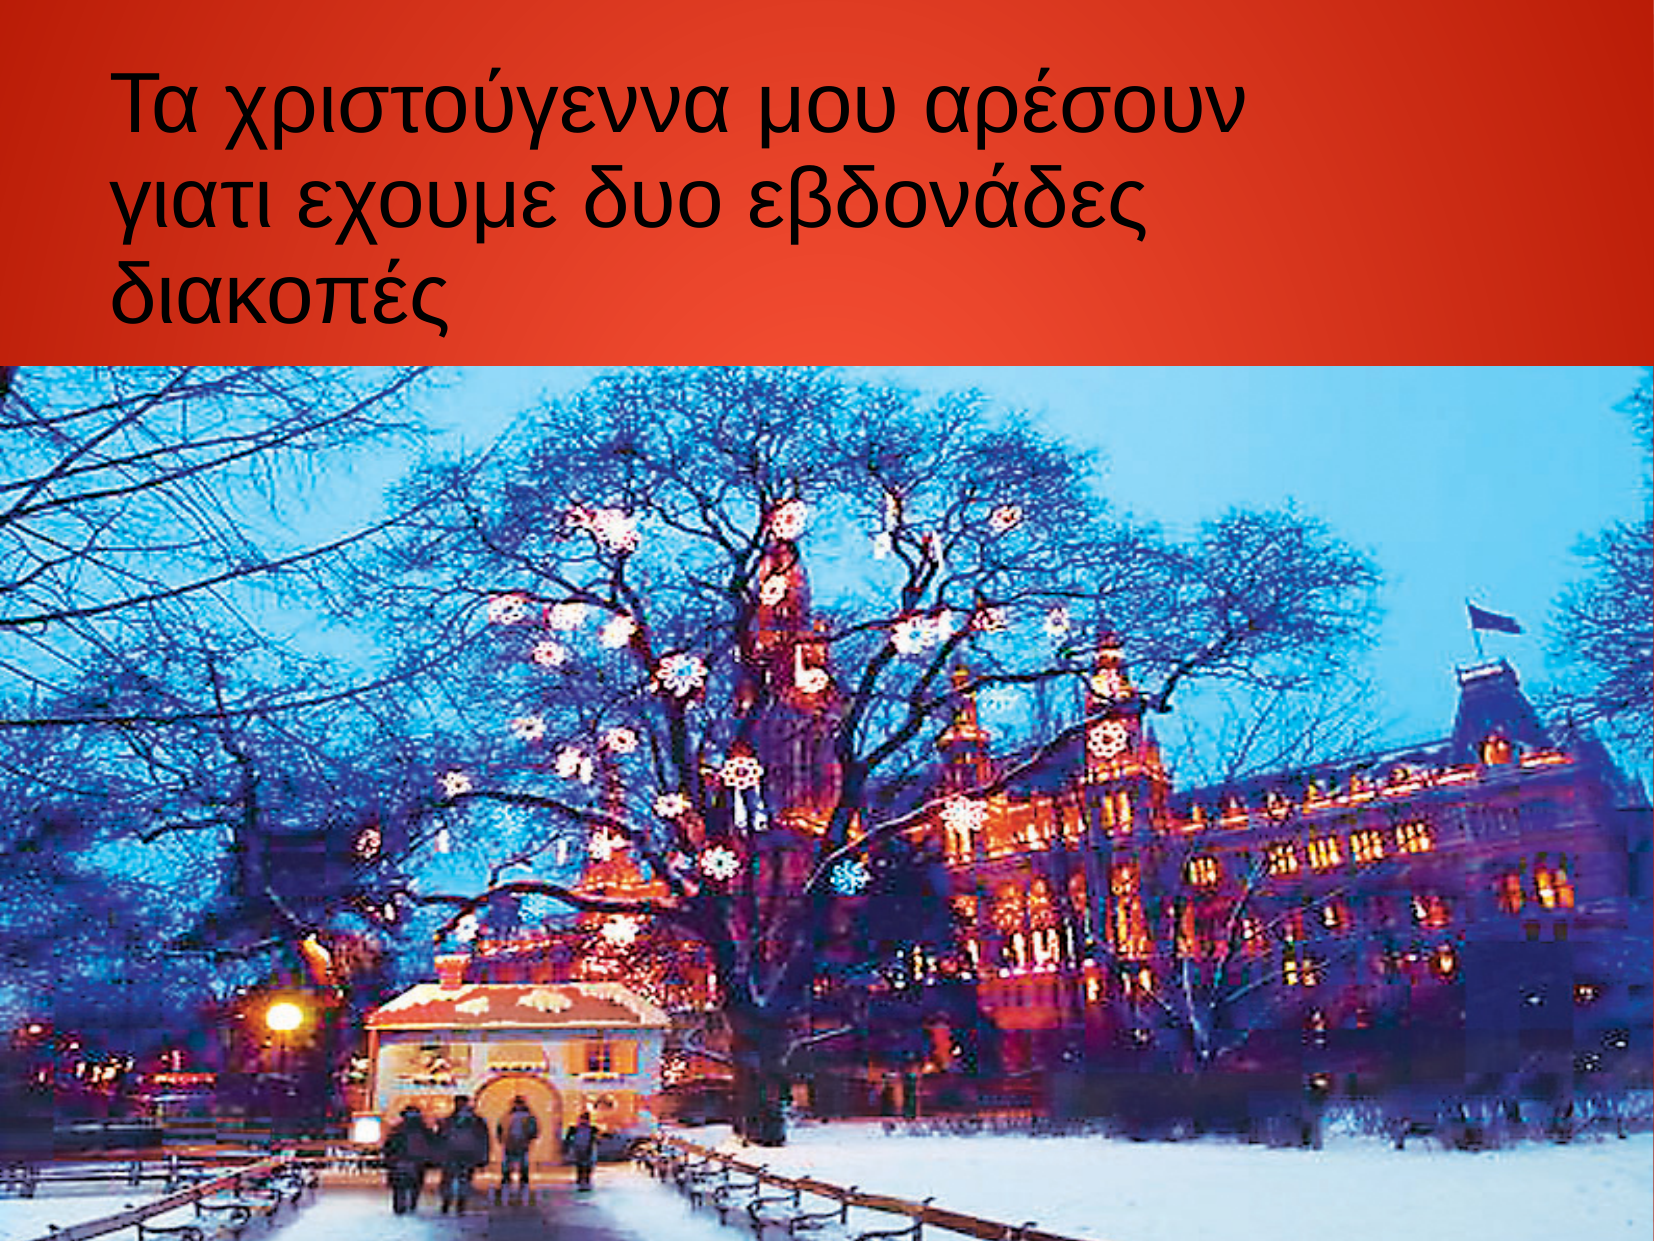

Τα χριστούγεννα μου αρέσουν γιατι εχουμε δυο εβδονάδες διακοπές